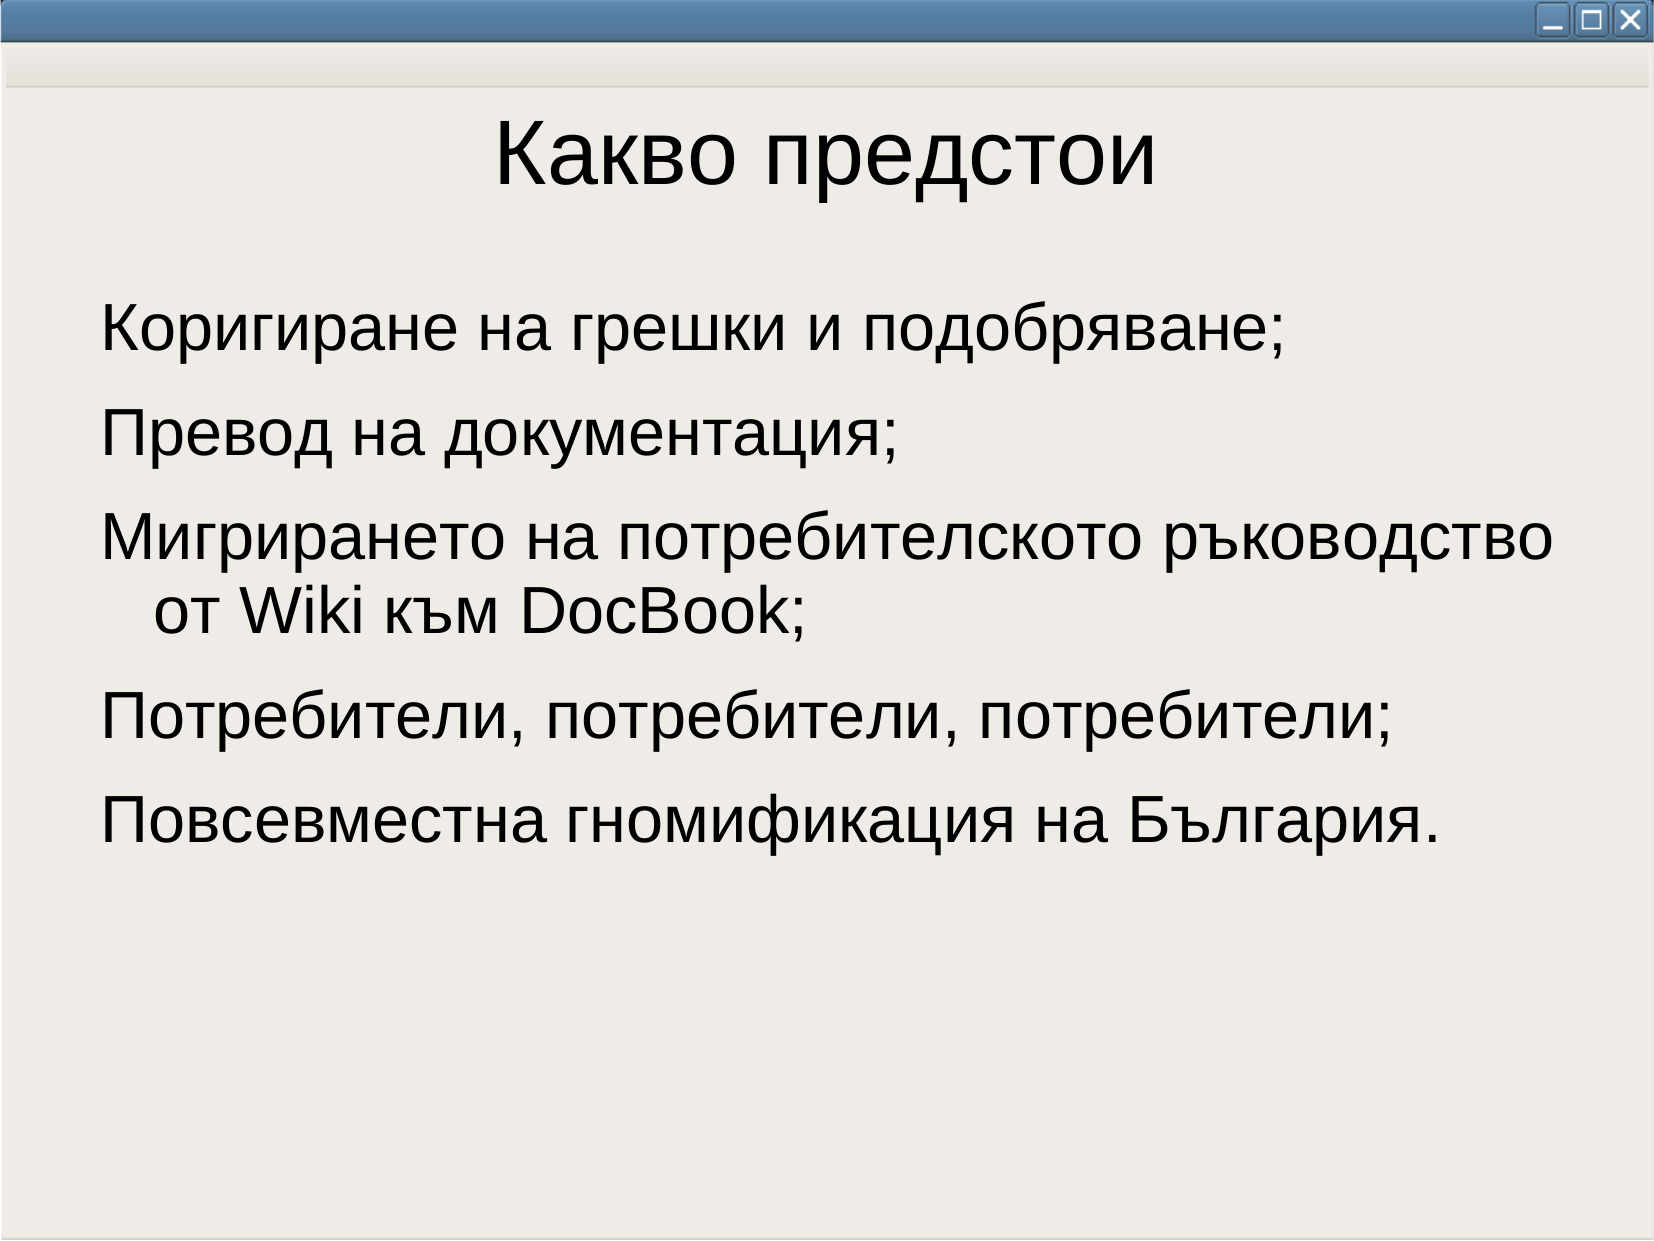

# Какво предстои
Коригиране на грешки и подобряване;
Превод на документация;
Мигрирането на потребителското ръководство от Wiki към DocBook;
Потребители, потребители, потребители;
Повсевместна гномификация на България.